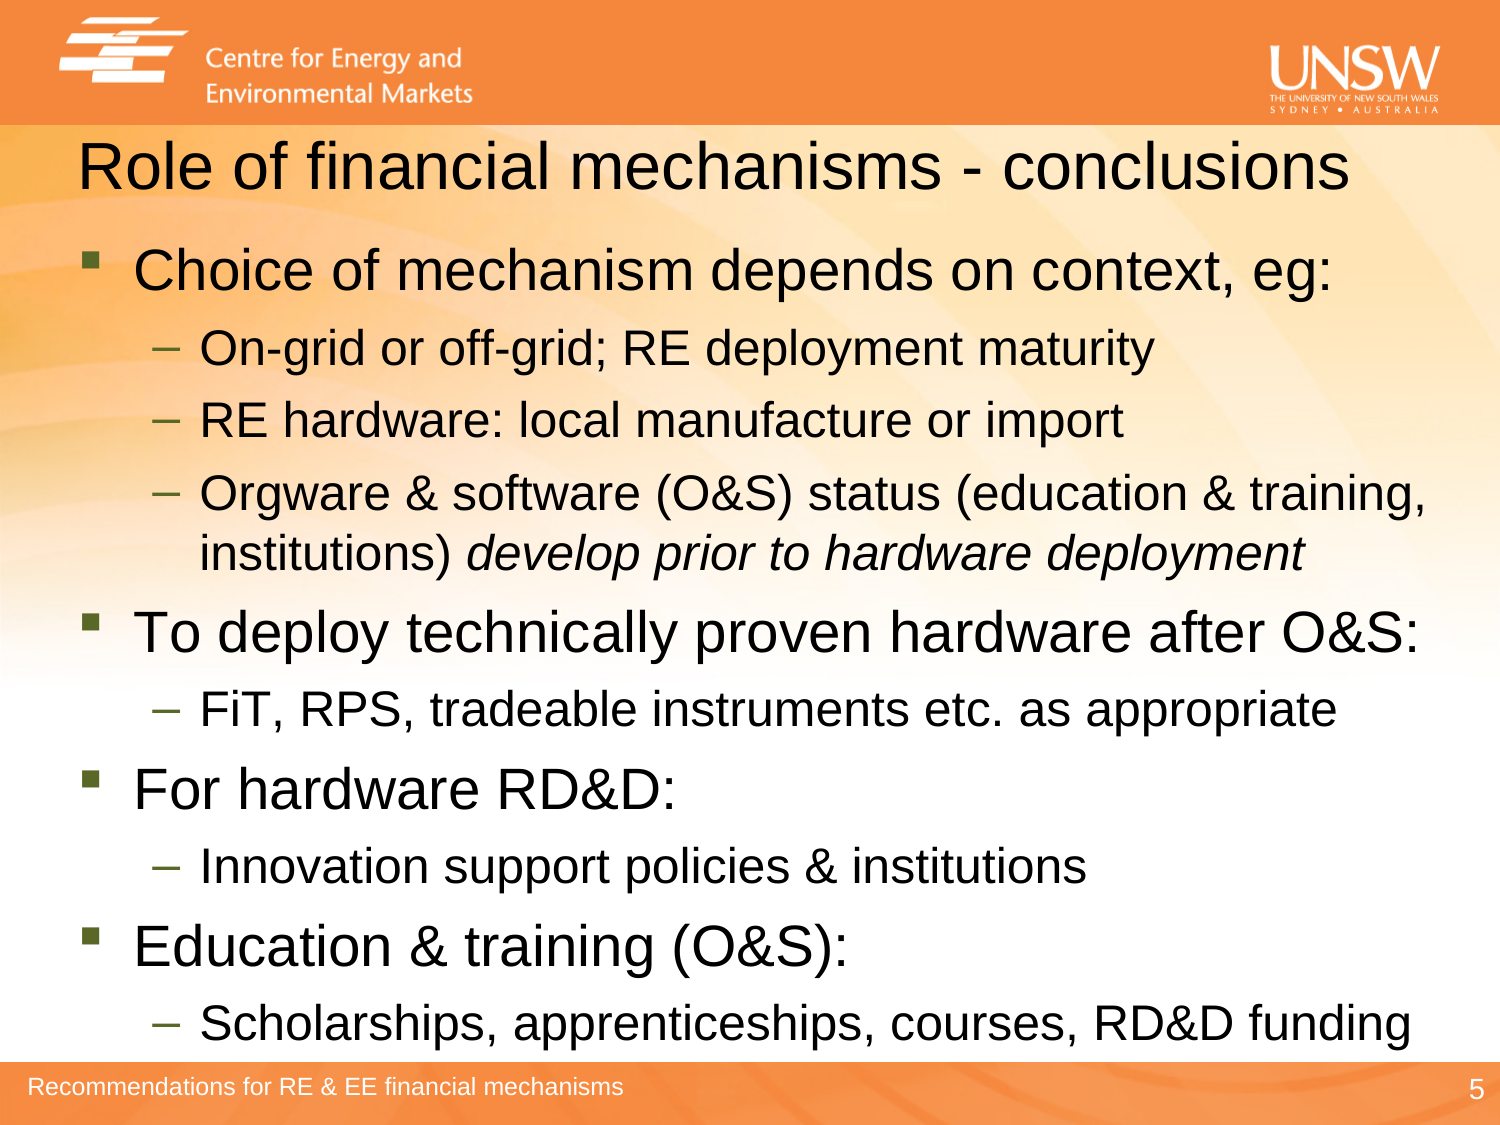

# Role of financial mechanisms - conclusions
Choice of mechanism depends on context, eg:
On-grid or off-grid; RE deployment maturity
RE hardware: local manufacture or import
Orgware & software (O&S) status (education & training, institutions) develop prior to hardware deployment
To deploy technically proven hardware after O&S:
FiT, RPS, tradeable instruments etc. as appropriate
For hardware RD&D:
Innovation support policies & institutions
Education & training (O&S):
Scholarships, apprenticeships, courses, RD&D funding
Recommendations for RE & EE financial mechanisms